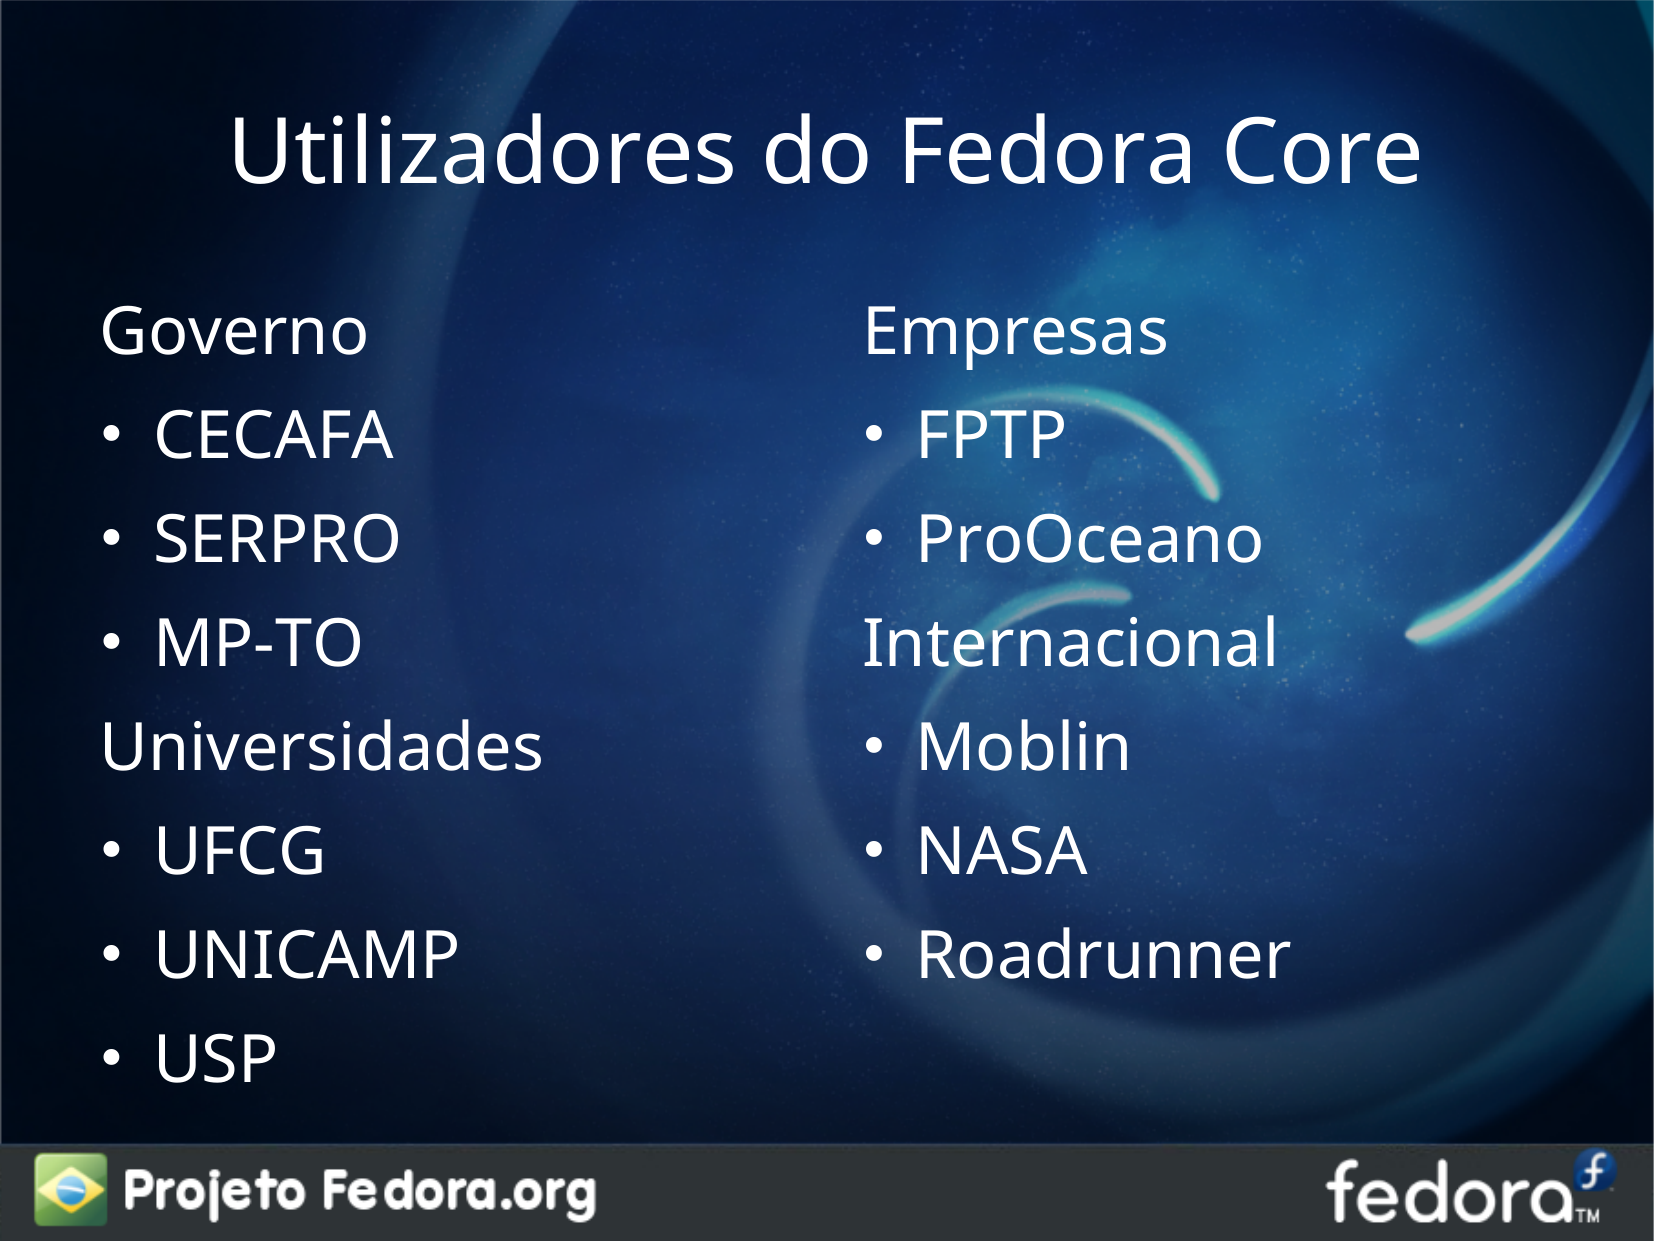

# Utilizadores do Fedora Core
Governo
CECAFA
SERPRO
MP-TO
Universidades
UFCG
UNICAMP
USP
Empresas
FPTP
ProOceano
Internacional
Moblin
NASA
Roadrunner